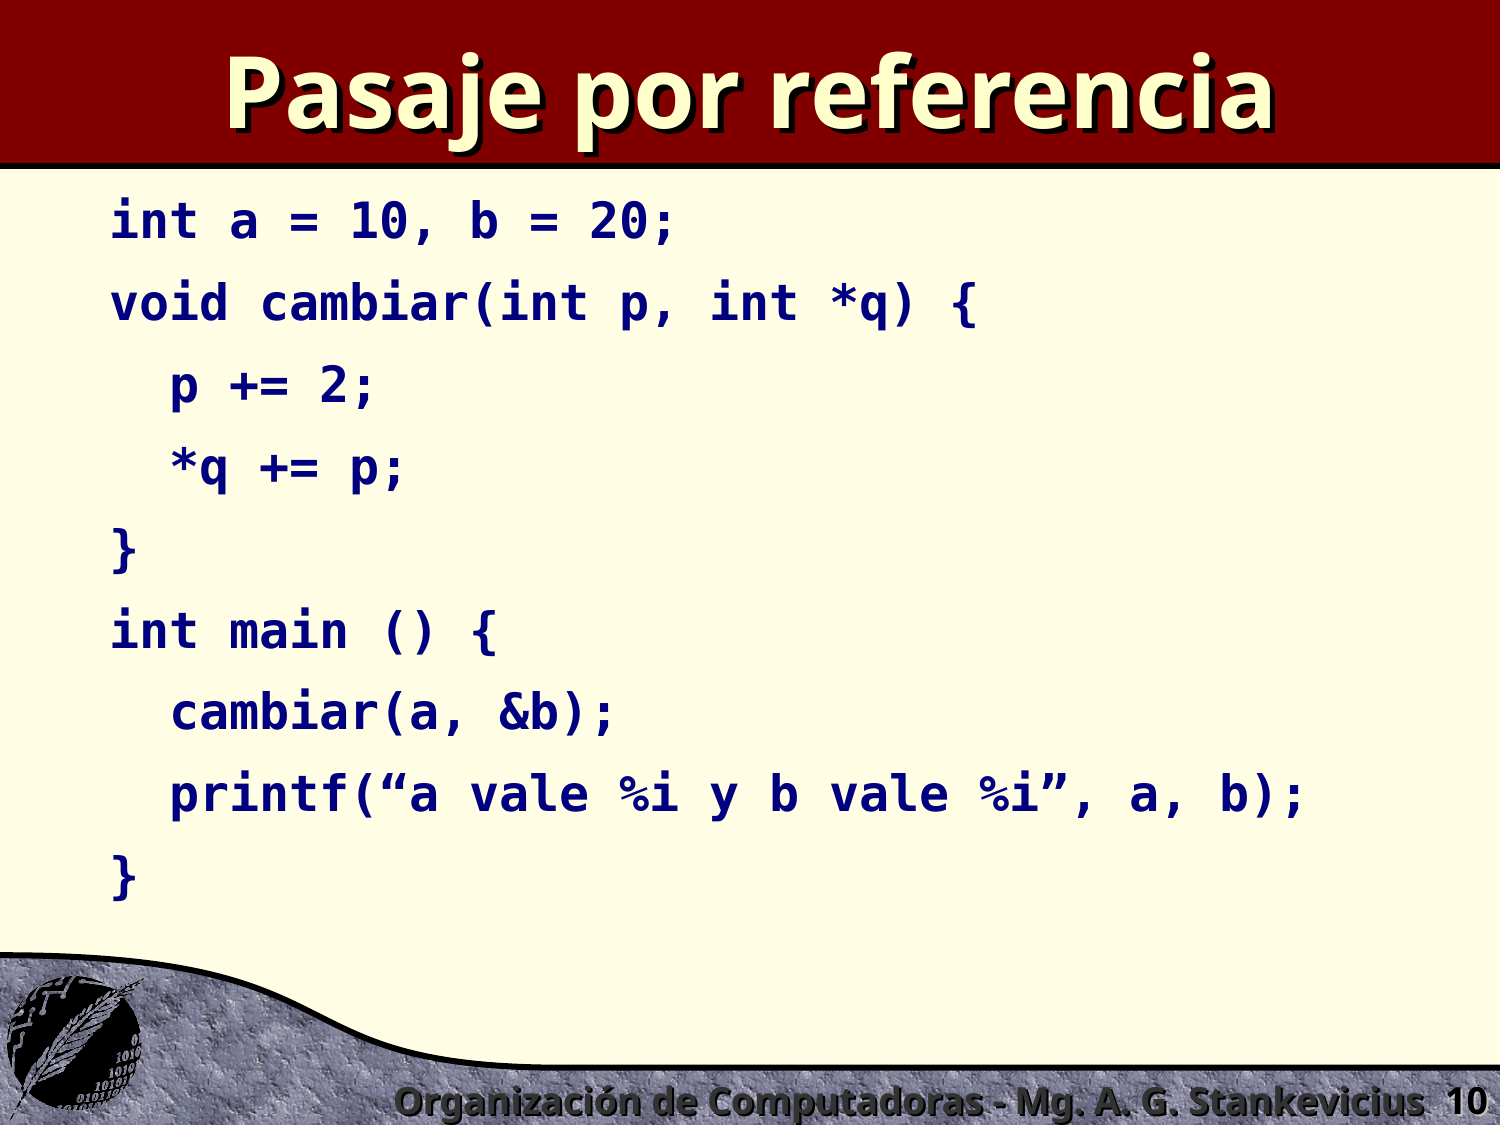

# Pasaje por referencia
int a = 10, b = 20;
void cambiar(int p, int *q) {
 p += 2;
 *q += p;
}
int main () {
 cambiar(a, &b);
 printf(“a vale %i y b vale %i”, a, b);
}
10